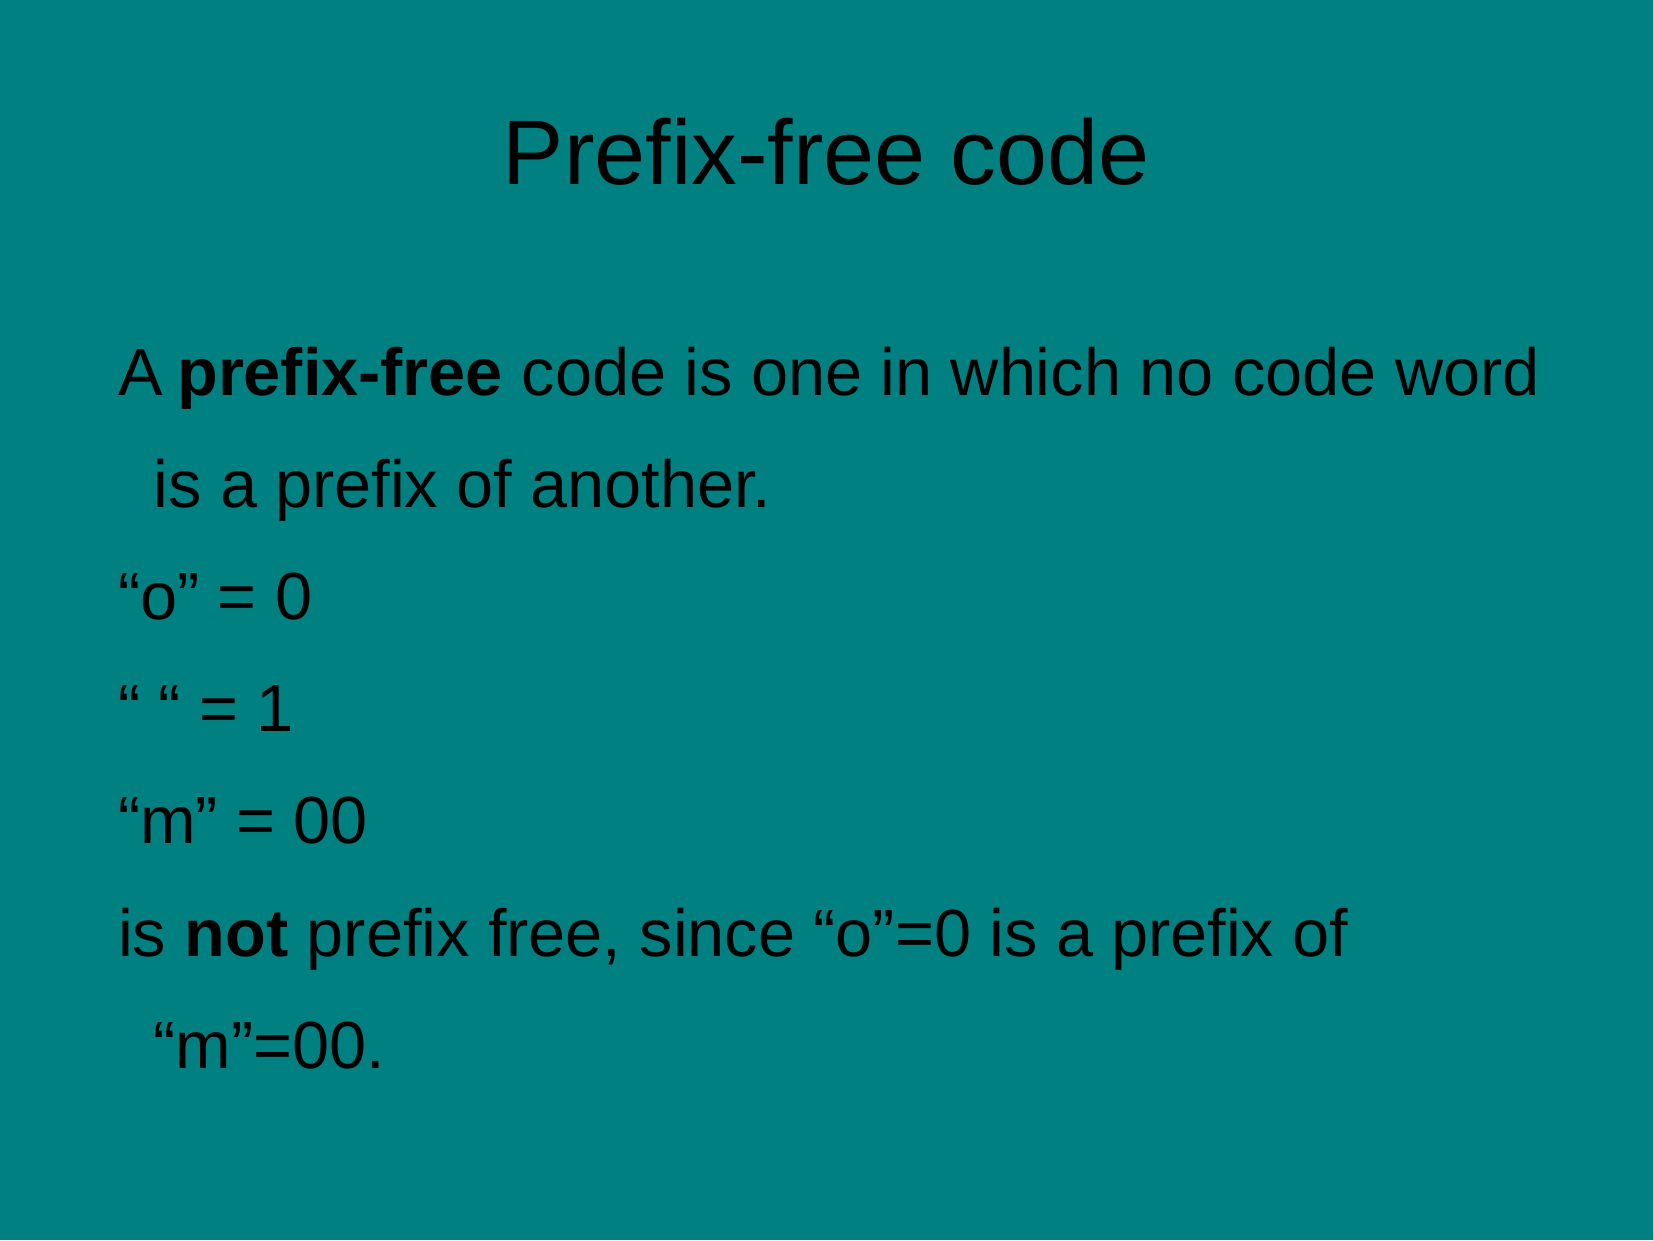

# Prefix-free code
A prefix-free code is one in which no code word is a prefix of another.
“o” = 0
“ “ = 1
“m” = 00
is not prefix free, since “o”=0 is a prefix of “m”=00.